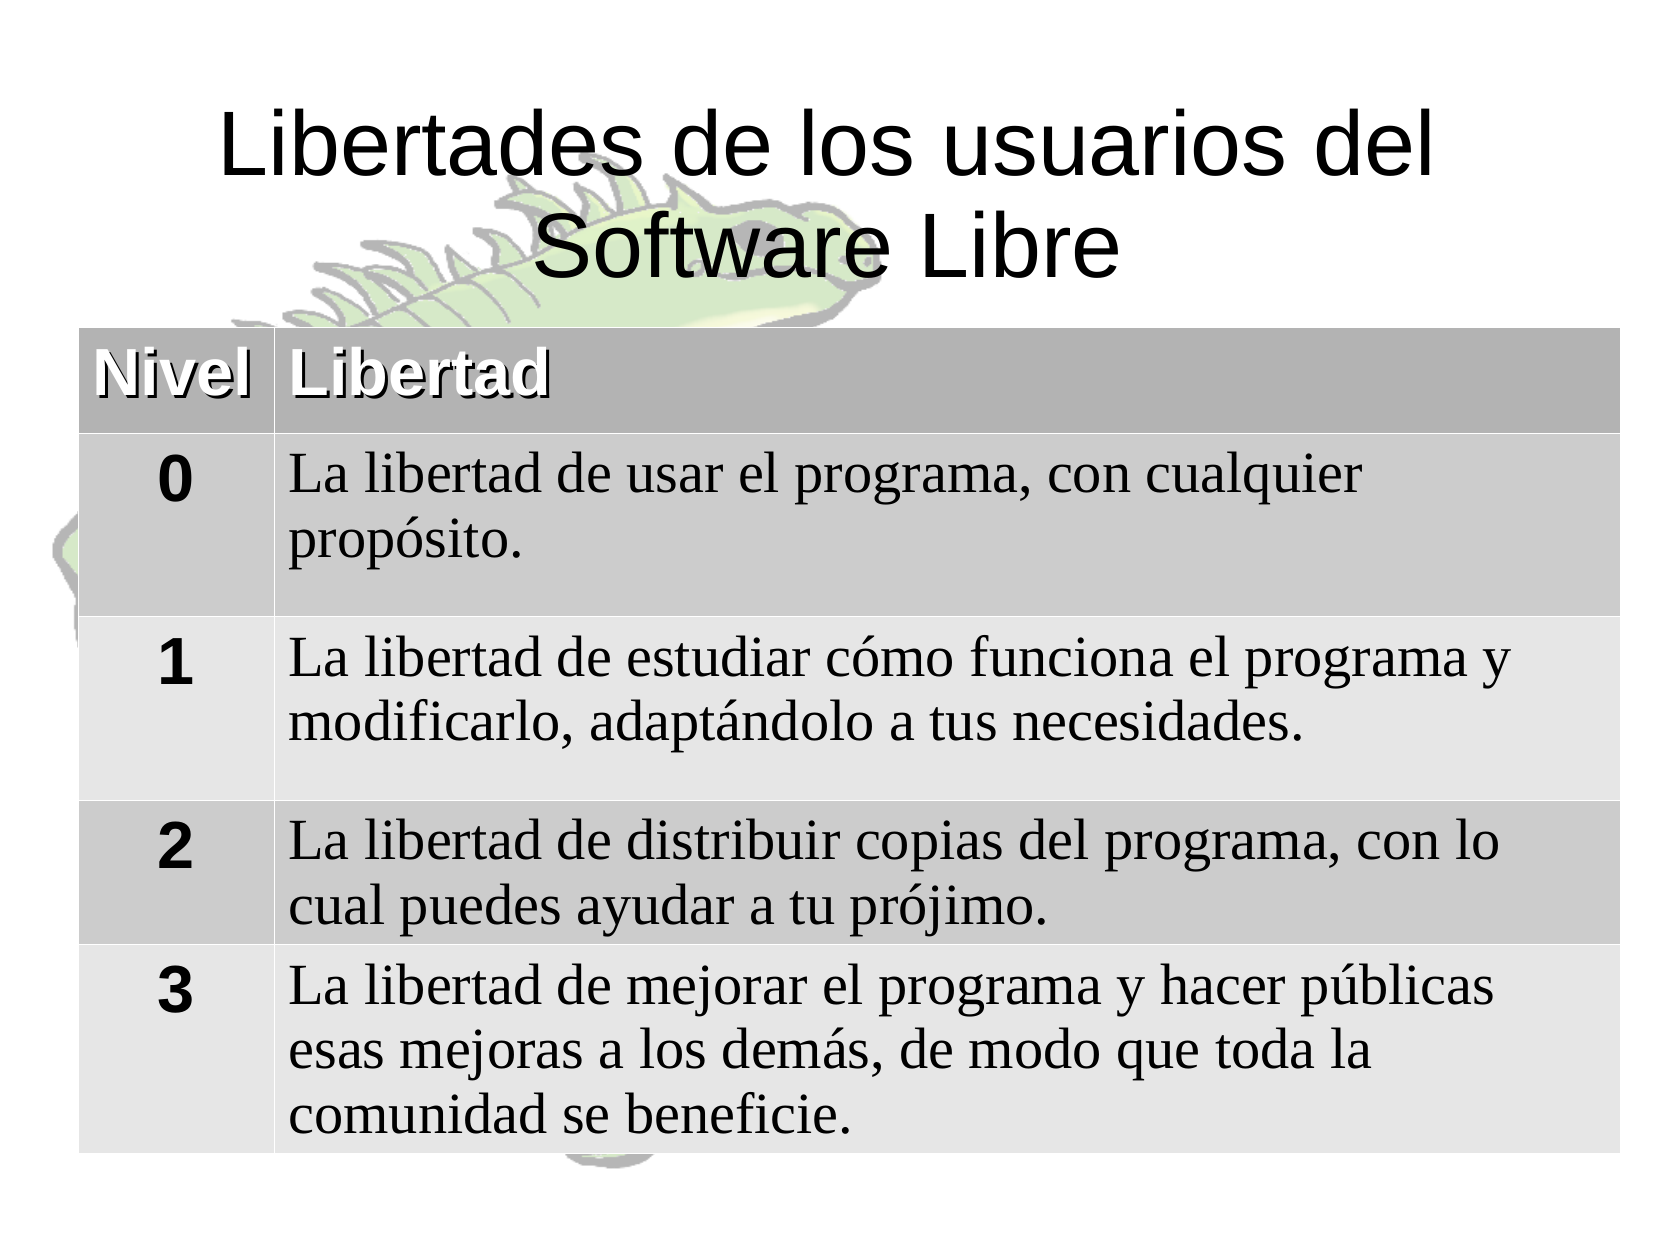

# Libertades de los usuarios del Software Libre
| Nivel | Libertad |
| --- | --- |
| 0 | La libertad de usar el programa, con cualquier propósito. |
| 1 | La libertad de estudiar cómo funciona el programa y modificarlo, adaptándolo a tus necesidades. |
| 2 | La libertad de distribuir copias del programa, con lo cual puedes ayudar a tu prójimo. |
| 3 | La libertad de mejorar el programa y hacer públicas esas mejoras a los demás, de modo que toda la comunidad se beneficie. |